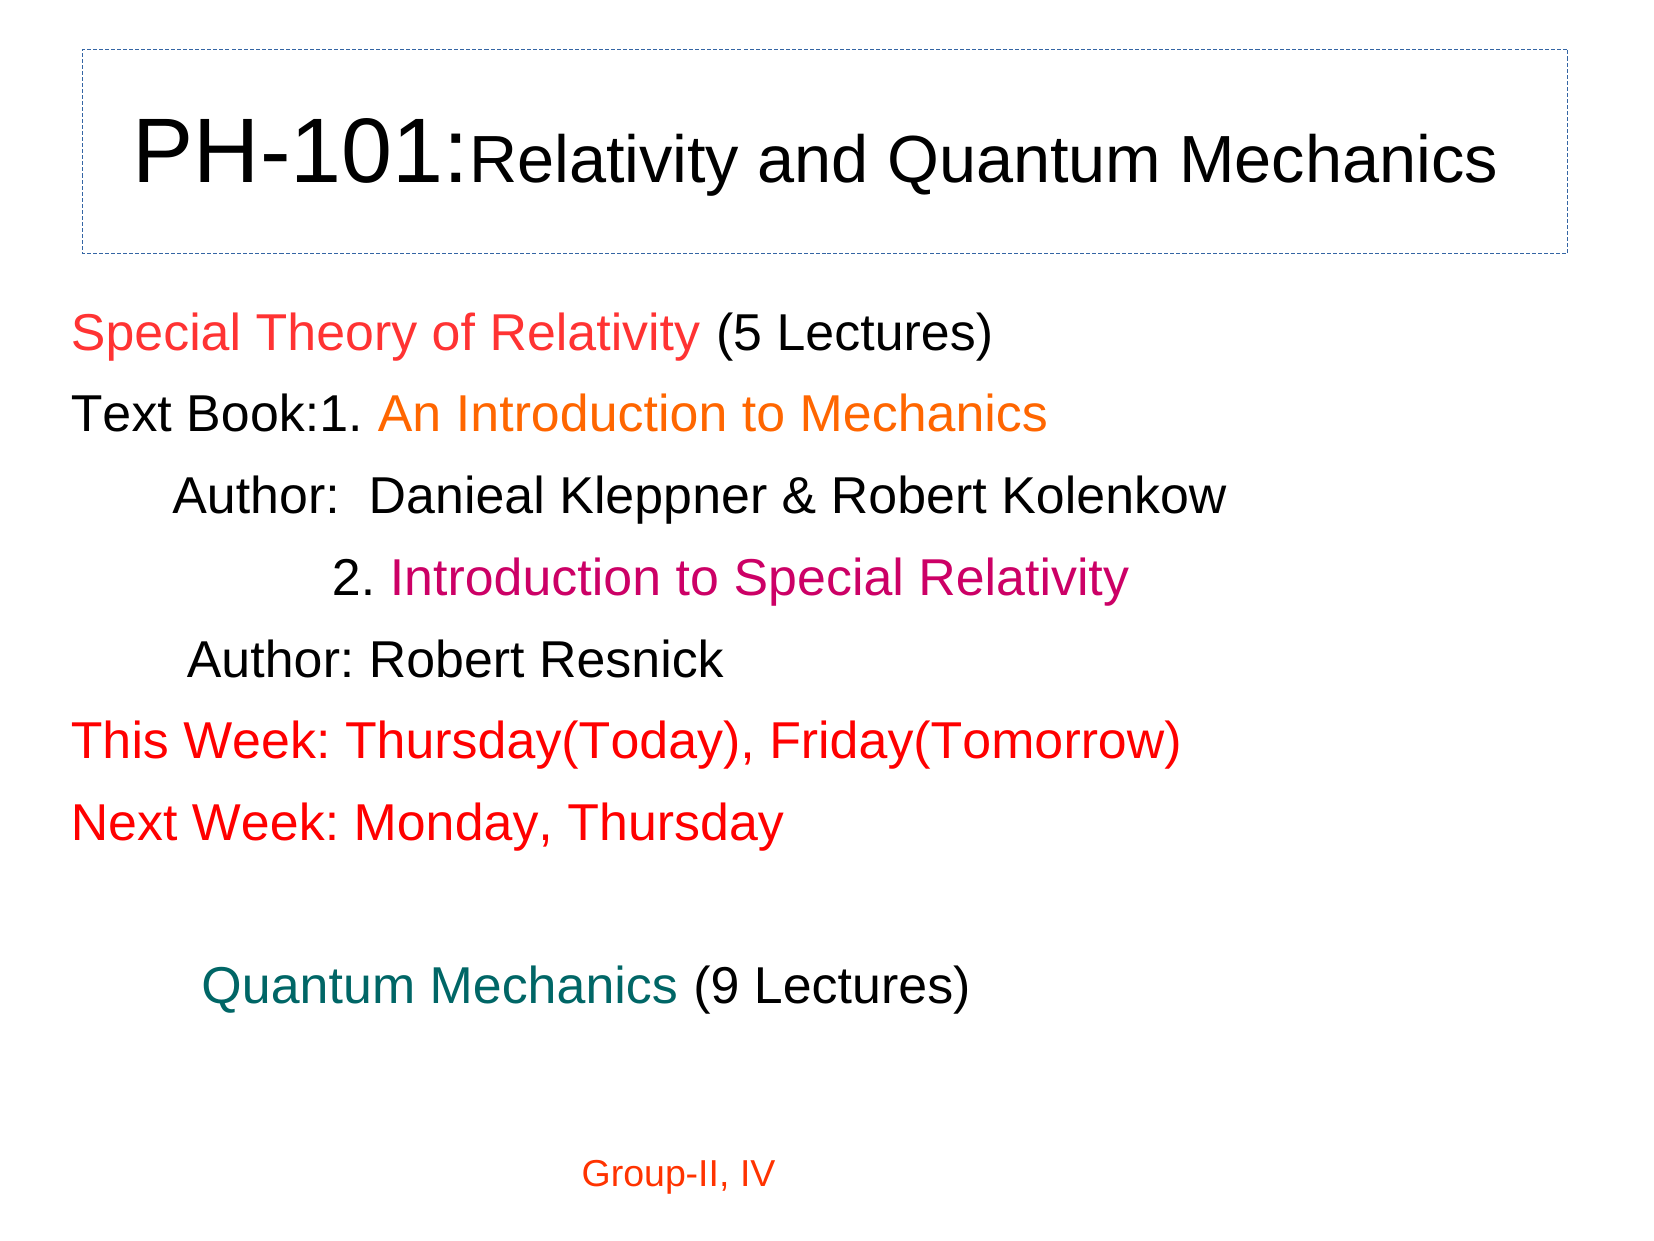

# PH-101:Relativity and Quantum Mechanics
Special Theory of Relativity (5 Lectures)
Text Book:1. An Introduction to Mechanics
 Author: Danieal Kleppner & Robert Kolenkow
 2. Introduction to Special Relativity
 Author: Robert Resnick
This Week: Thursday(Today), Friday(Tomorrow)
Next Week: Monday, Thursday
 Quantum Mechanics (9 Lectures)
Group-II, IV